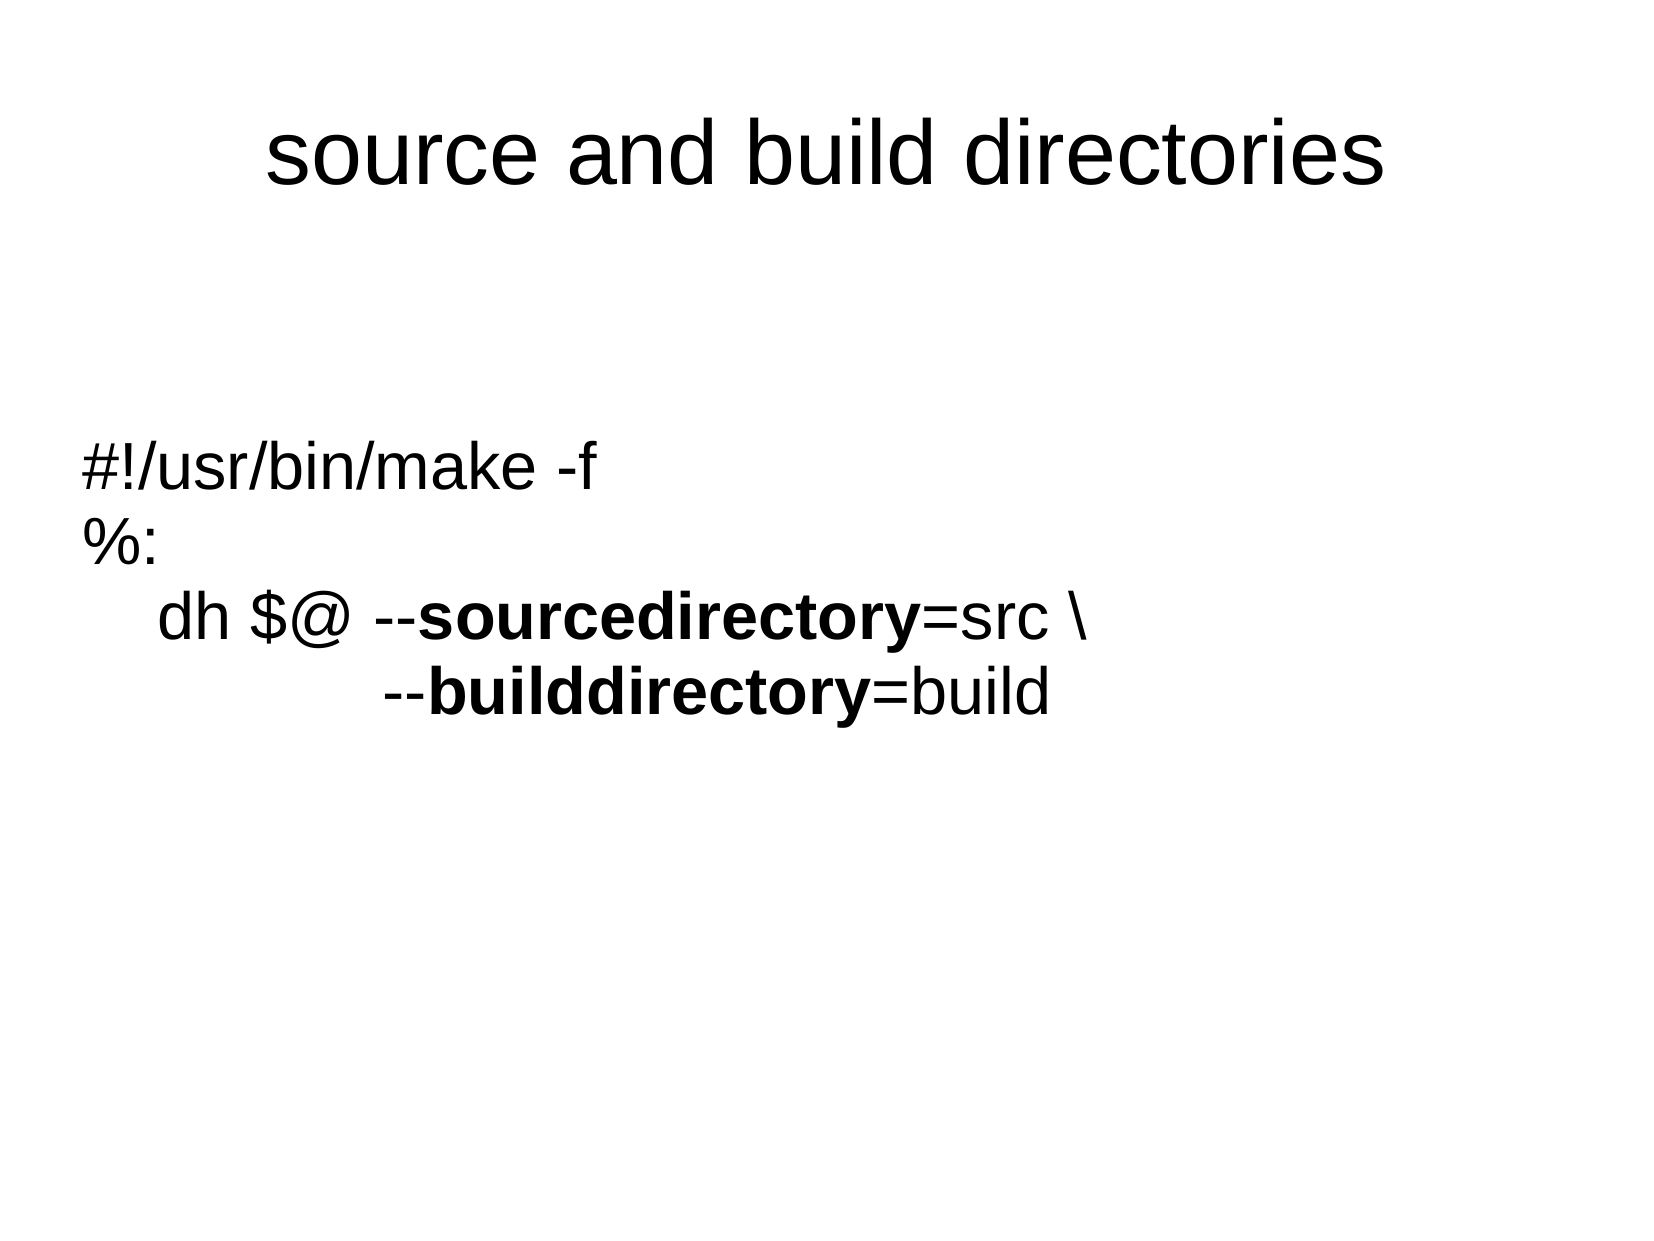

#!/usr/bin/make -f
%:
	dh $@ --sourcedirectory=src \
				--builddirectory=build
# source and build directories